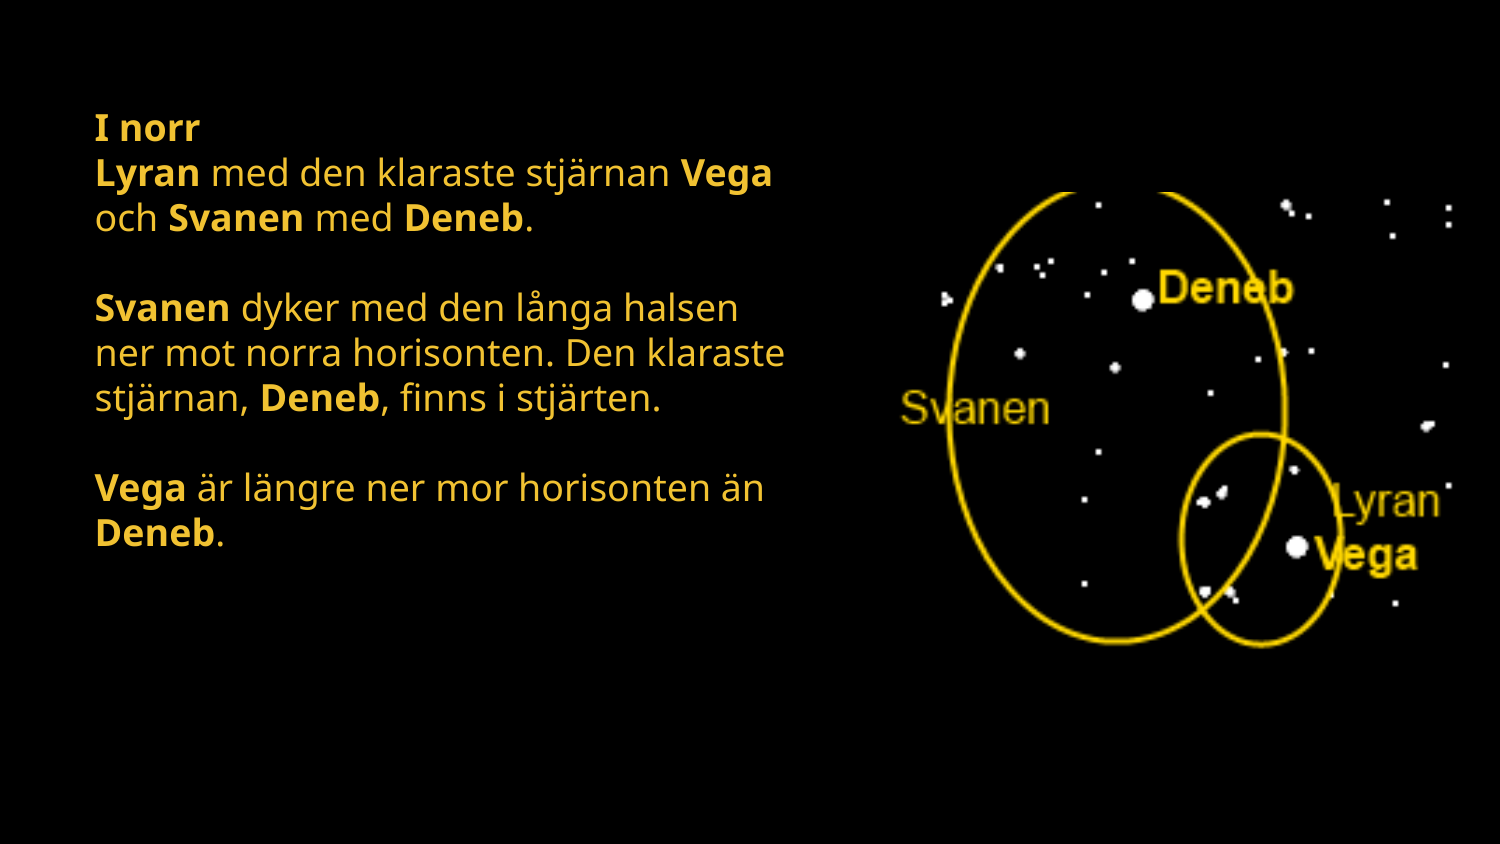

I norr
Lyran med den klaraste stjärnan Vega
och Svanen med Deneb.
Svanen dyker med den långa halsen
ner mot norra horisonten. Den klaraste
stjärnan, Deneb, finns i stjärten.
Vega är längre ner mor horisonten än
Deneb.